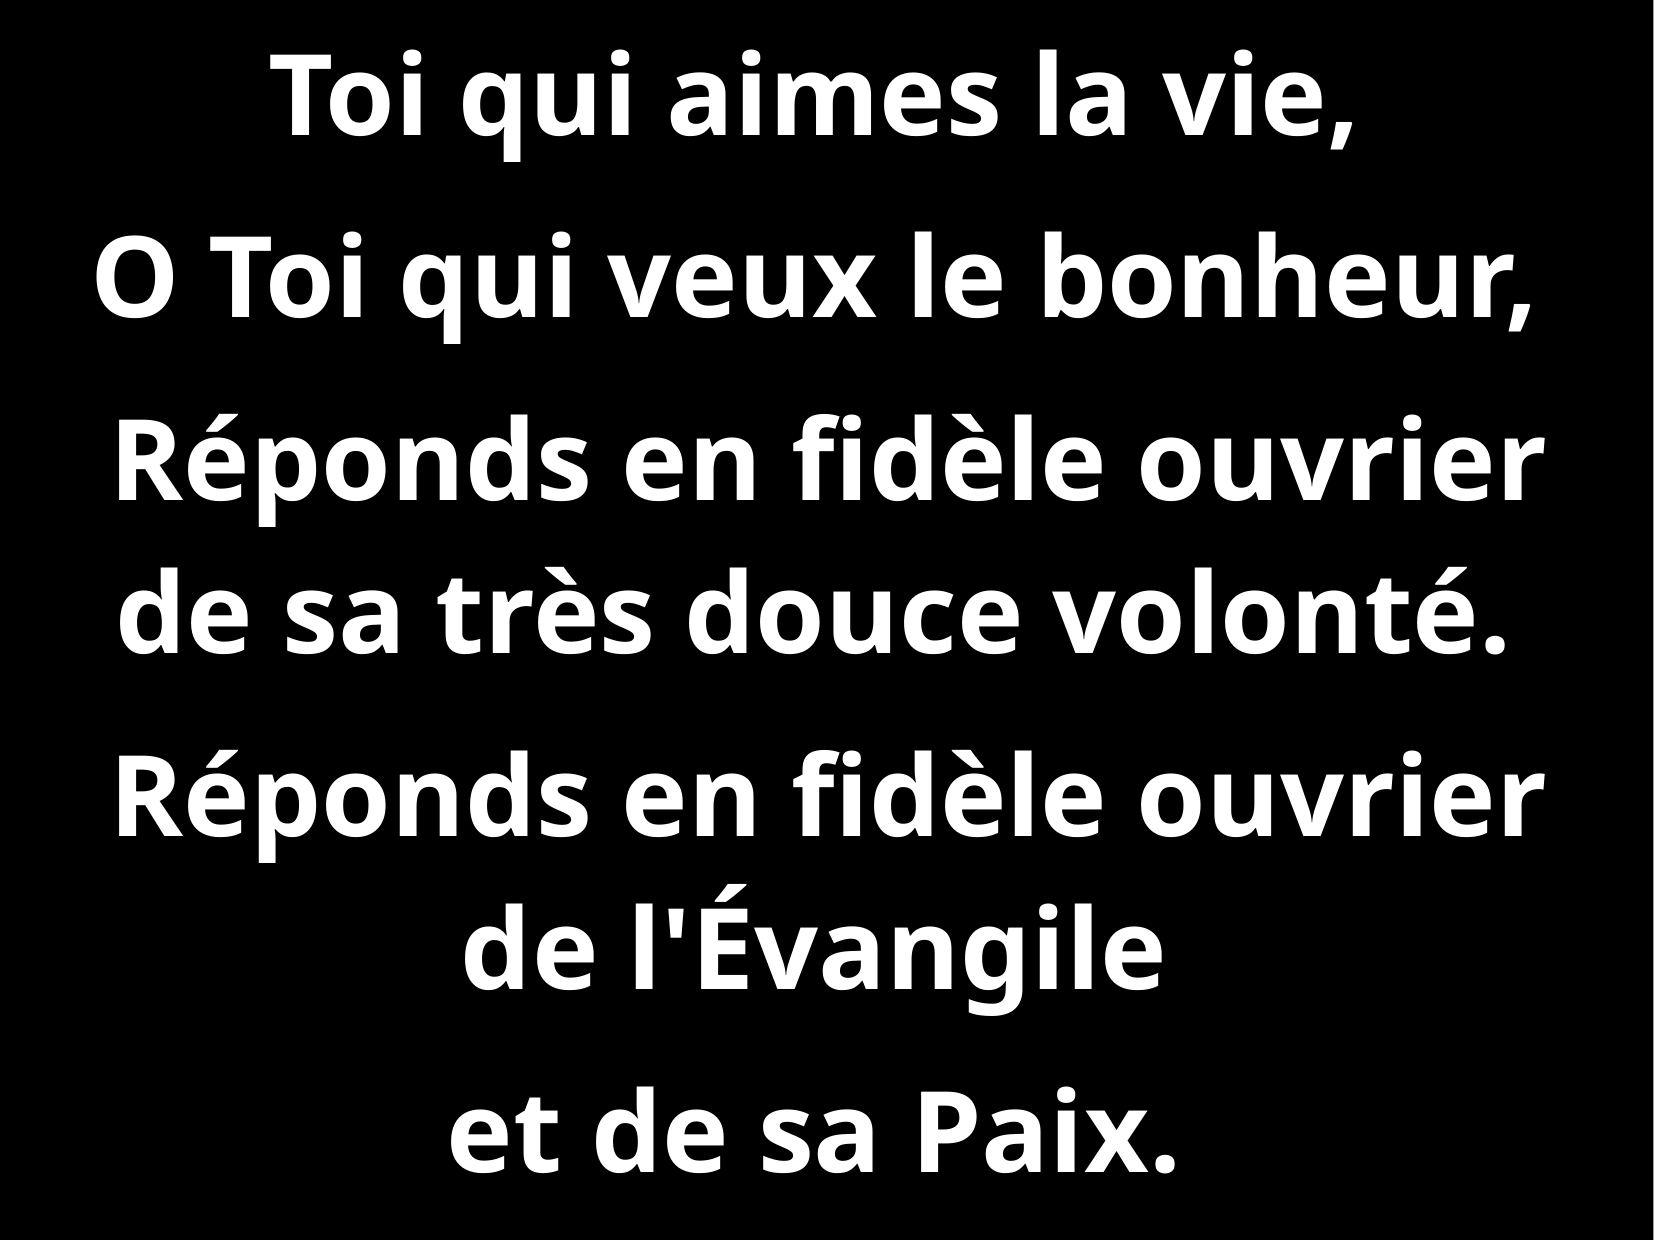

# Toi qui aimes la vie,
O Toi qui veux le bonheur,
Réponds en fidèle ouvrier de sa très douce volonté.
Réponds en fidèle ouvrier de l'Évangile
et de sa Paix.